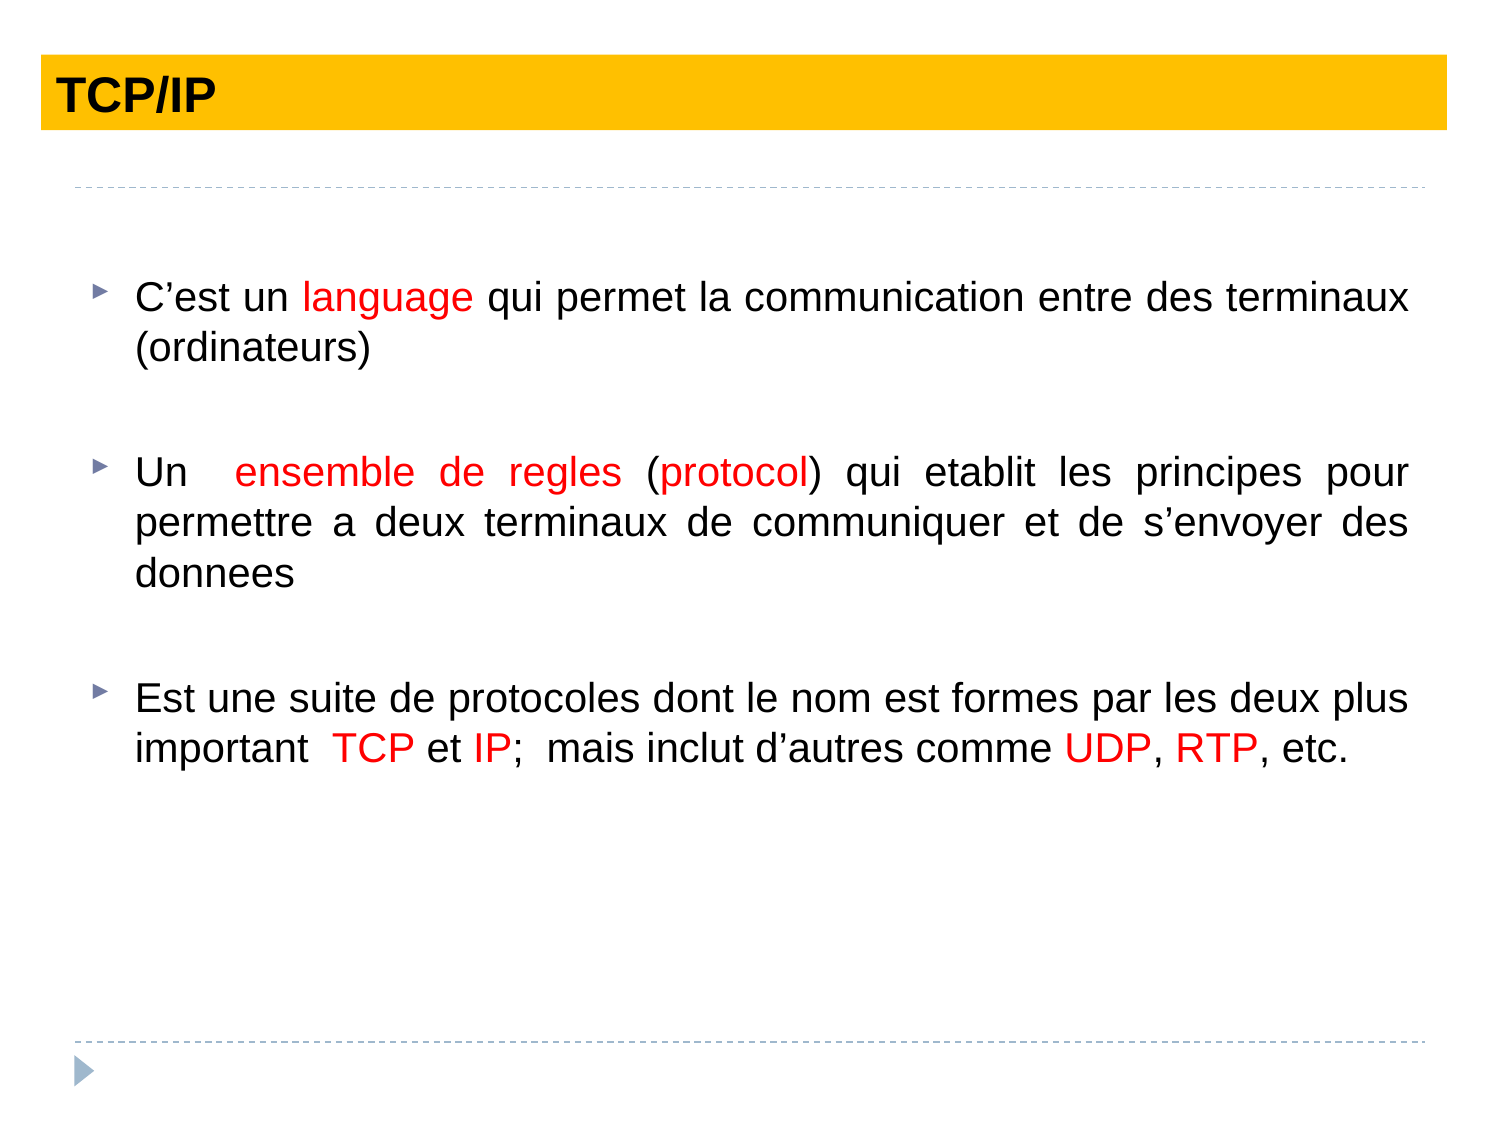

TCP/IP
# C’est un language qui permet la communication entre des terminaux (ordinateurs)
Un ensemble de regles (protocol) qui etablit les principes pour permettre a deux terminaux de communiquer et de s’envoyer des donnees
Est une suite de protocoles dont le nom est formes par les deux plus important TCP et IP; mais inclut d’autres comme UDP, RTP, etc.